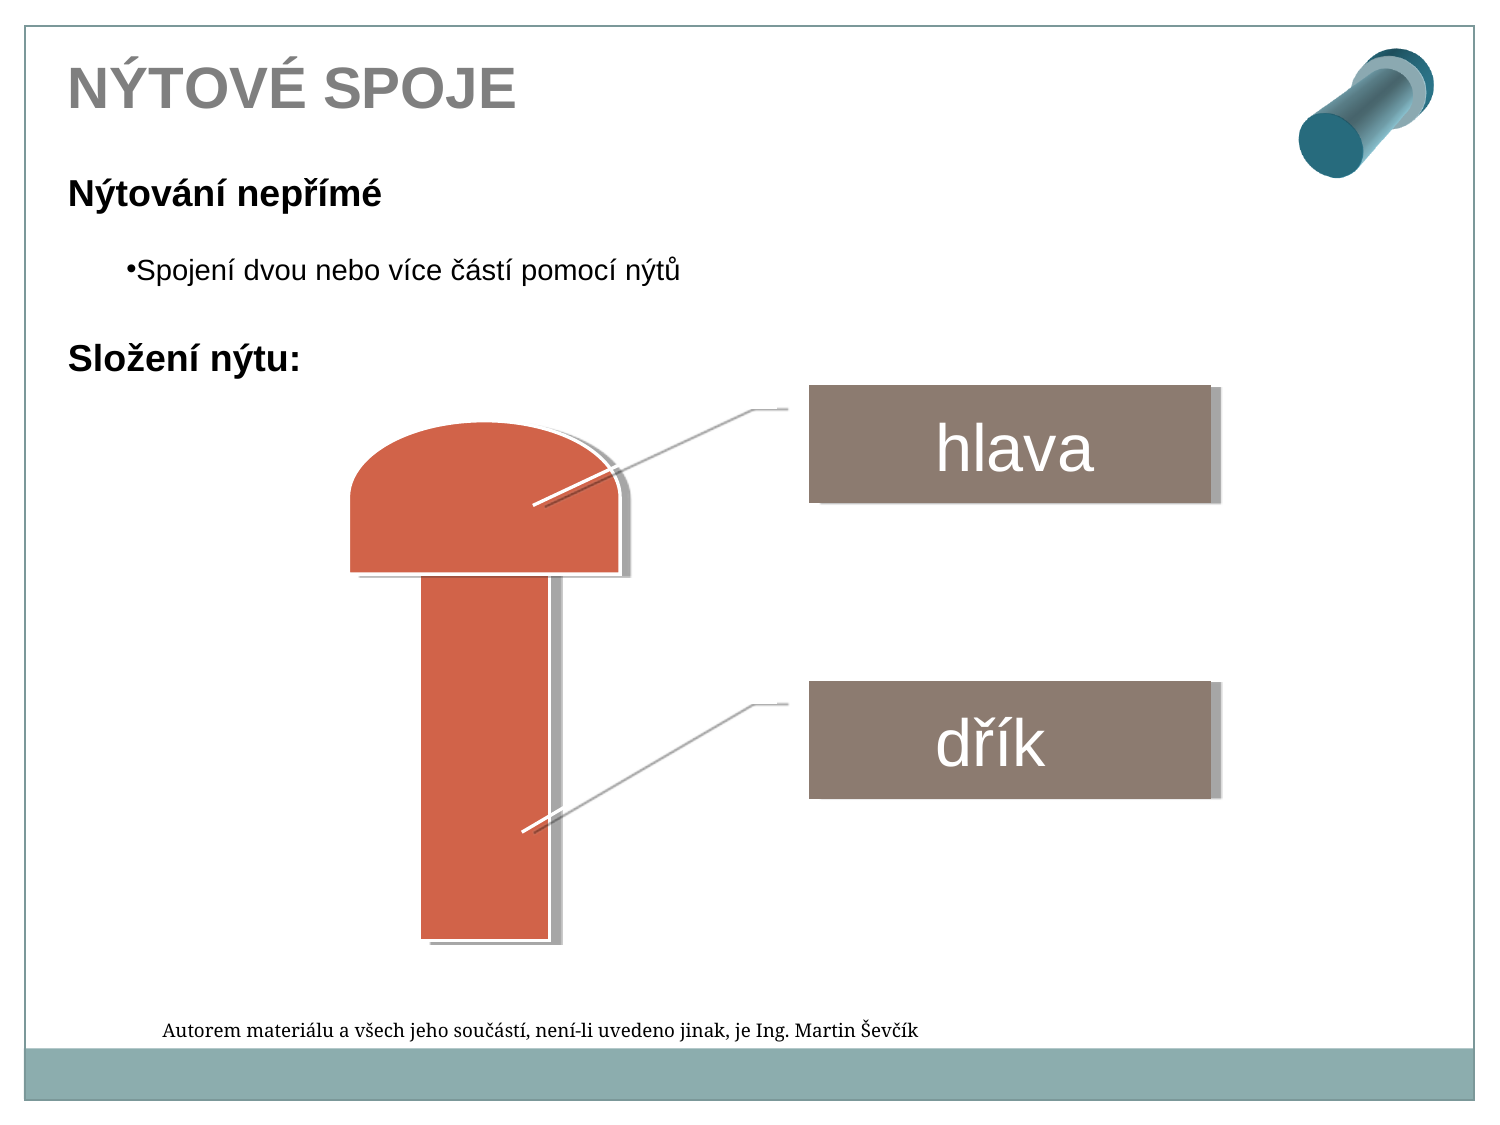

NÝTOVÉ SPOJE
Nýtování nepřímé
Spojení dvou nebo více částí pomocí nýtů
Složení nýtu:
 hlava
 dřík
Autorem materiálu a všech jeho součástí, není-li uvedeno jinak, je Ing. Martin Ševčík